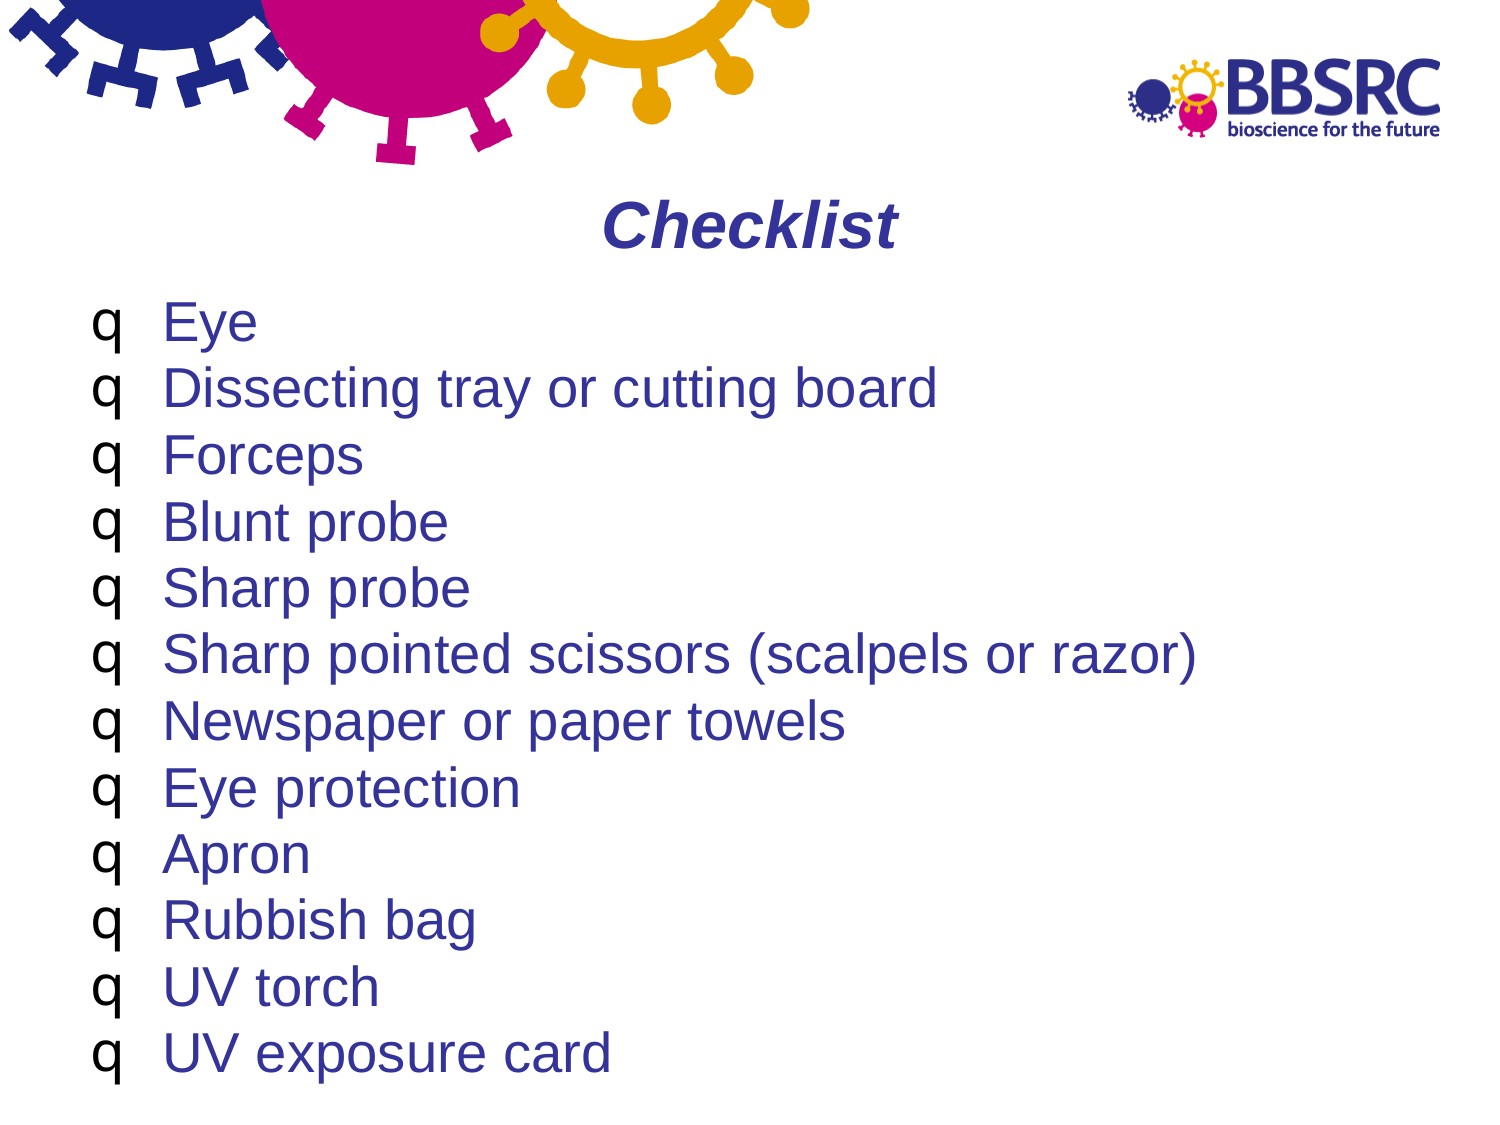

# Checklist
 Eye
 Dissecting tray or cutting board
 Forceps
 Blunt probe
 Sharp probe
 Sharp pointed scissors (scalpels or razor)
 Newspaper or paper towels
 Eye protection
 Apron
 Rubbish bag
 UV torch
 UV exposure card